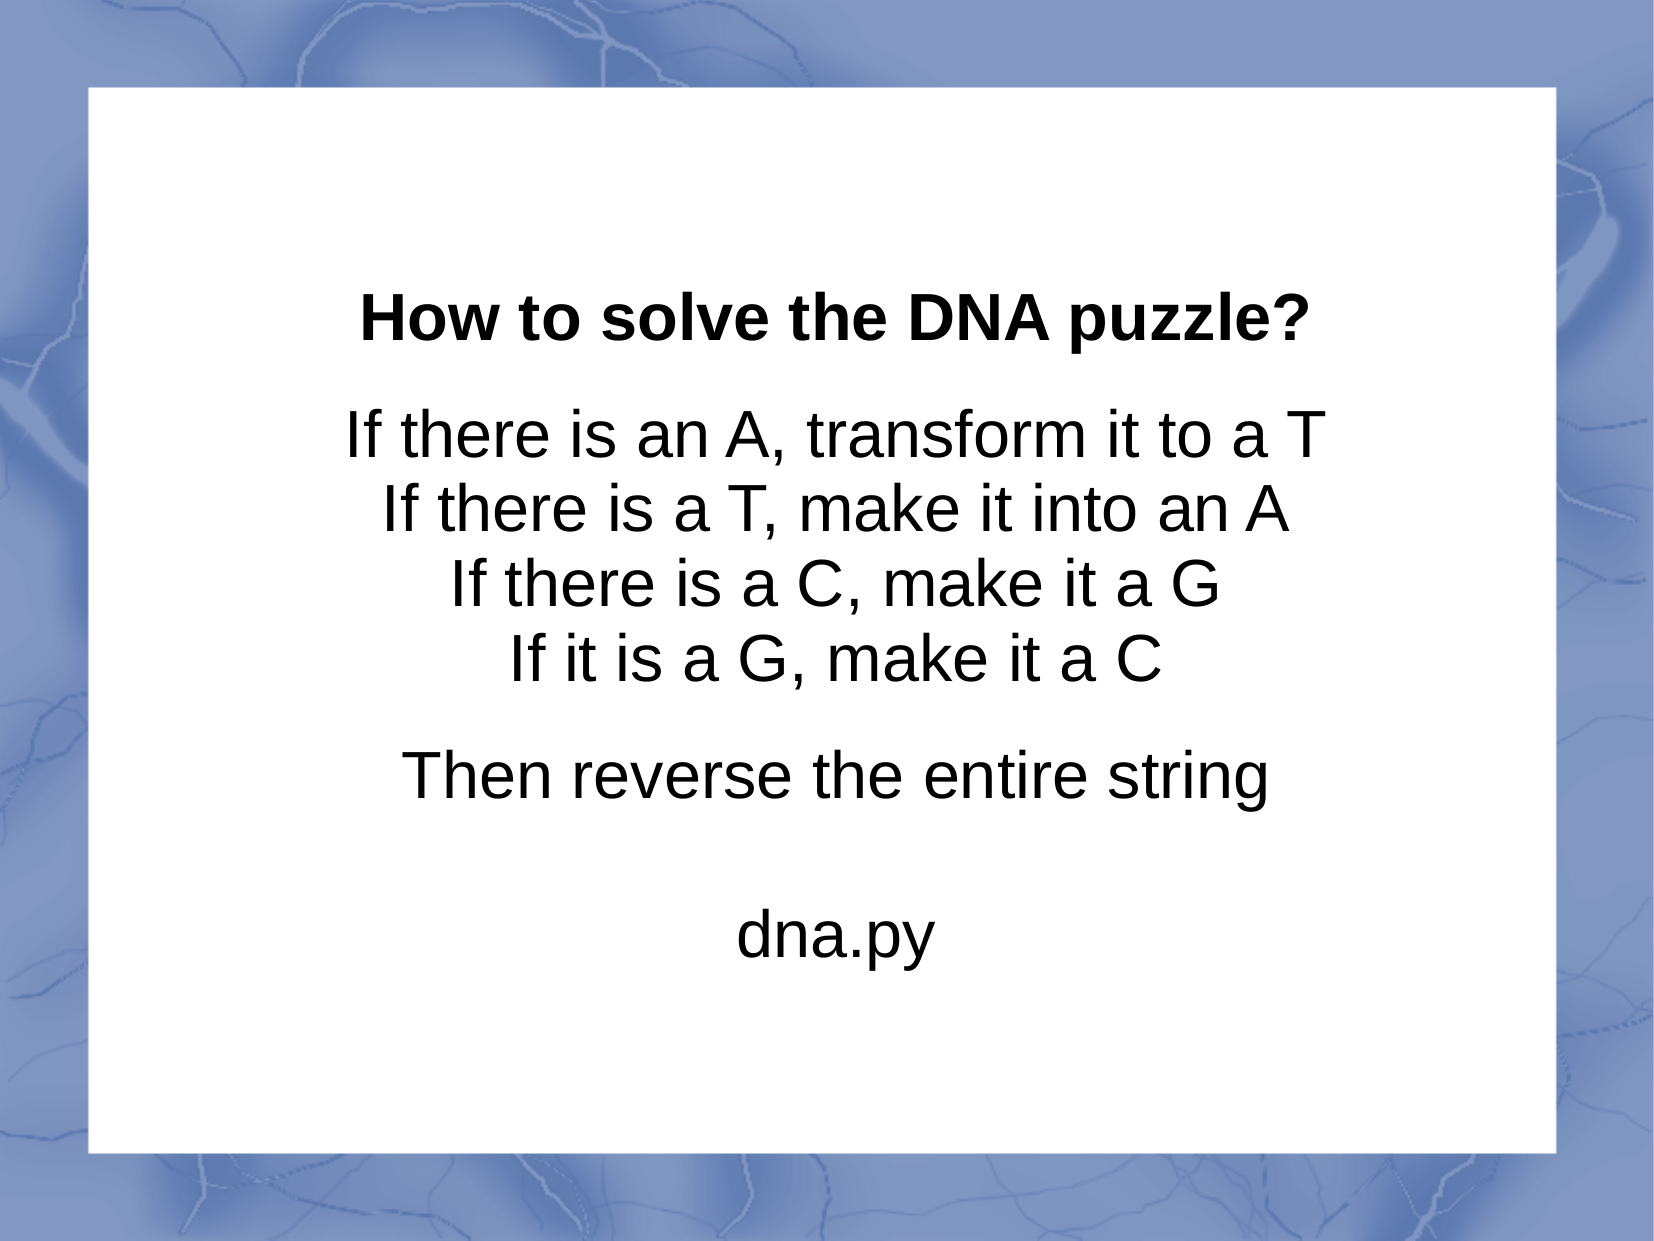

How to solve the DNA puzzle?
If there is an A, transform it to a T
If there is a T, make it into an A
If there is a C, make it a G
If it is a G, make it a C
Then reverse the entire string
dna.py